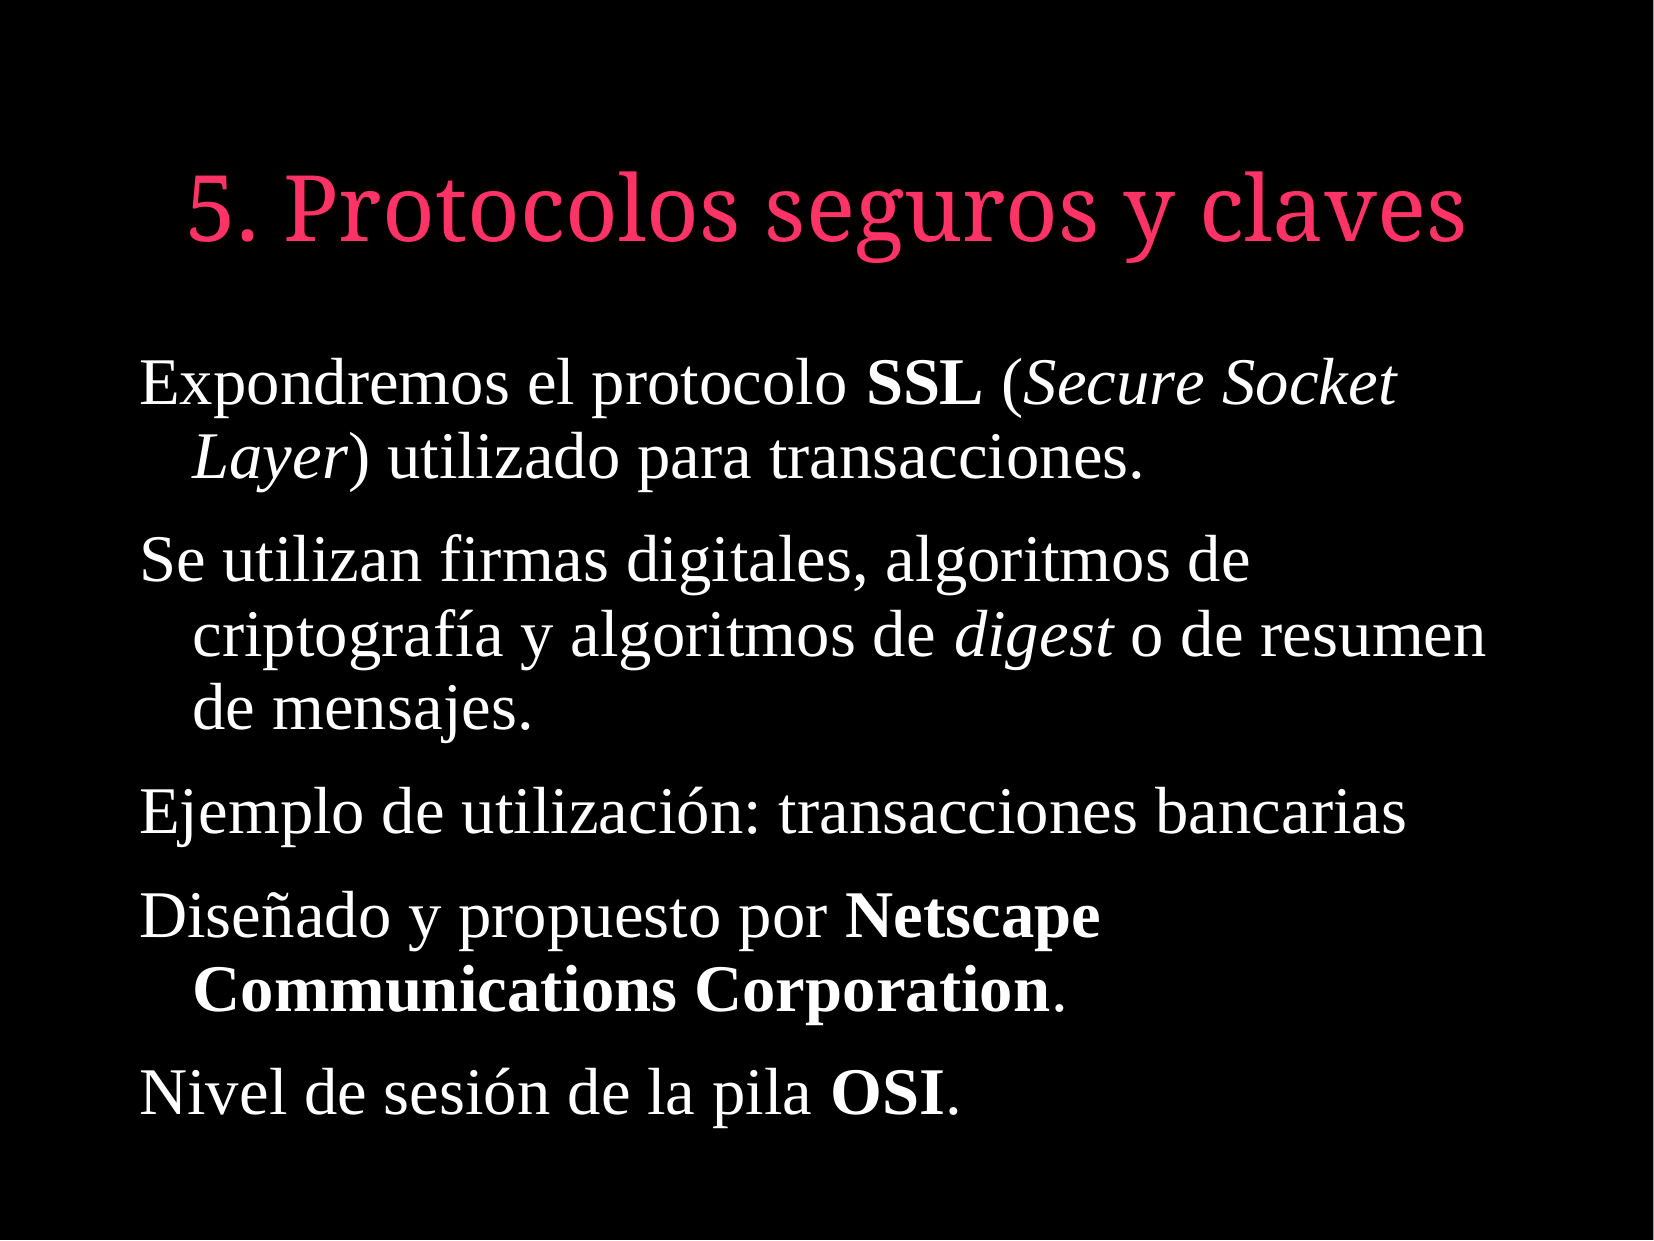

# 5. Protocolos seguros y claves
Expondremos el protocolo SSL (Secure Socket Layer) utilizado para transacciones.
Se utilizan firmas digitales, algoritmos de criptografía y algoritmos de digest o de resumen de mensajes.
Ejemplo de utilización: transacciones bancarias
Diseñado y propuesto por Netscape Communications Corporation.
Nivel de sesión de la pila OSI.